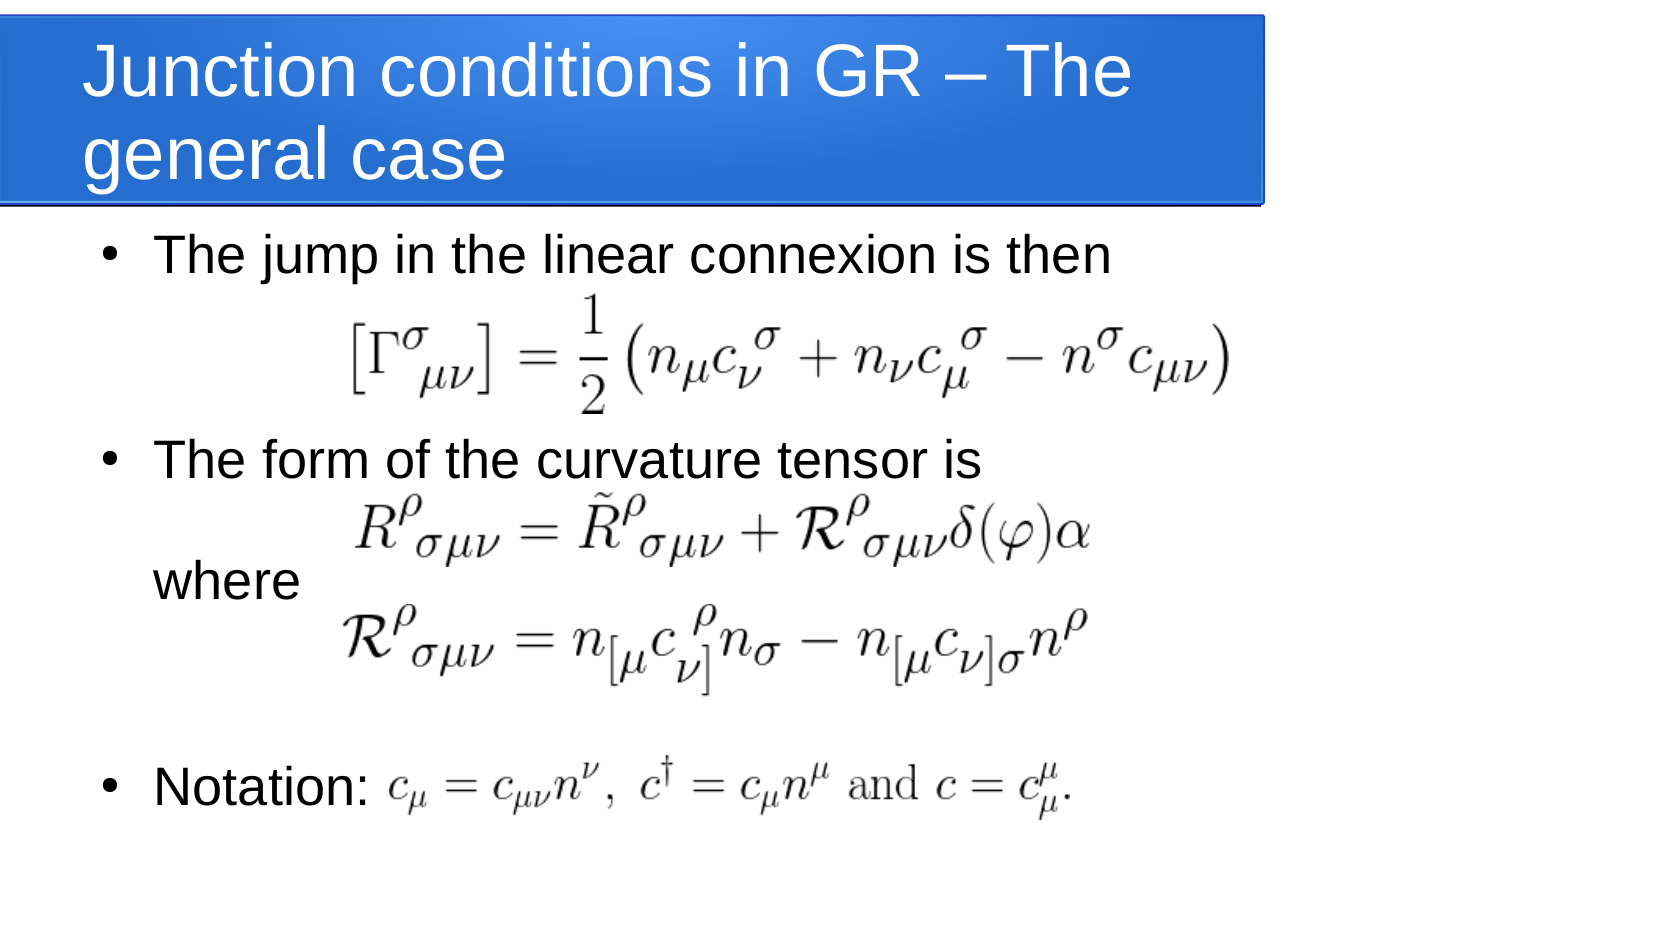

# Junction conditions in GR – The general case
The jump in the linear connexion is then
The form of the curvature tensor is
where
Notation: